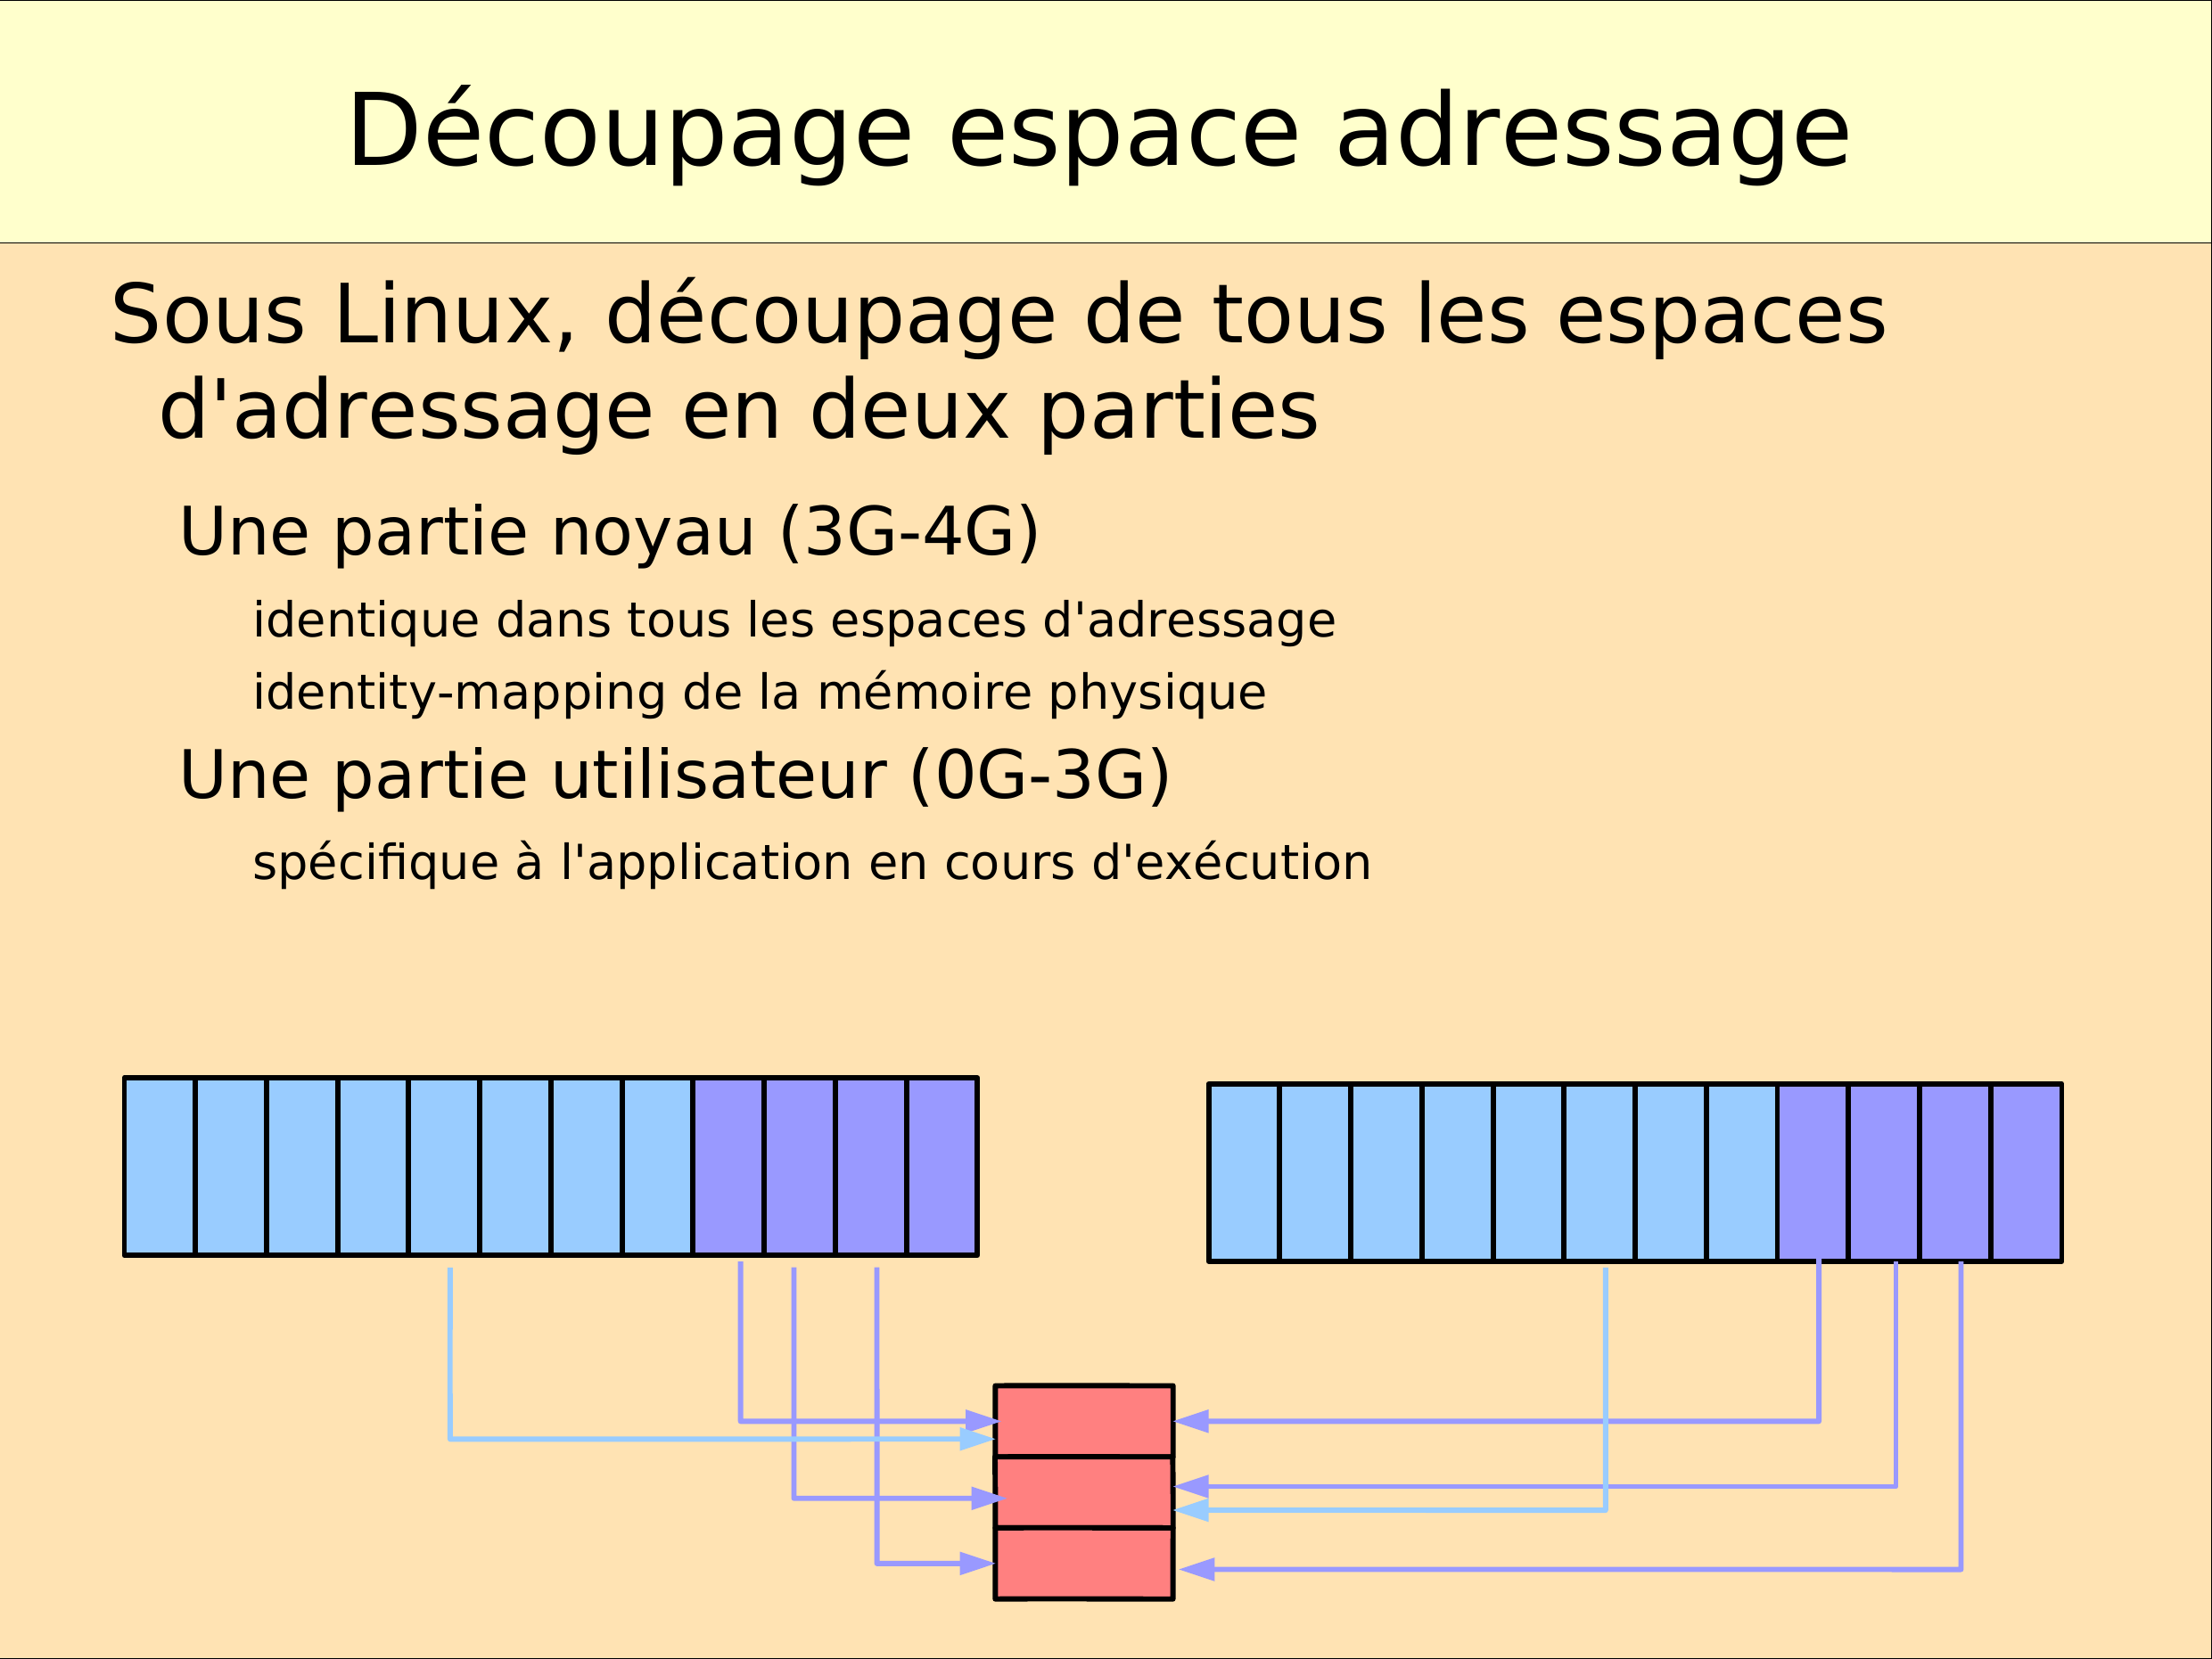

# Découpage espace adressage
Sous Linux, découpage de tous les espaces d'adressage en deux parties
Une partie noyau (3G-4G)
identique dans tous les espaces d'adressage
identity-mapping de la mémoire physique
Une partie utilisateur (0G-3G)
spécifique à l'application en cours d'exécution